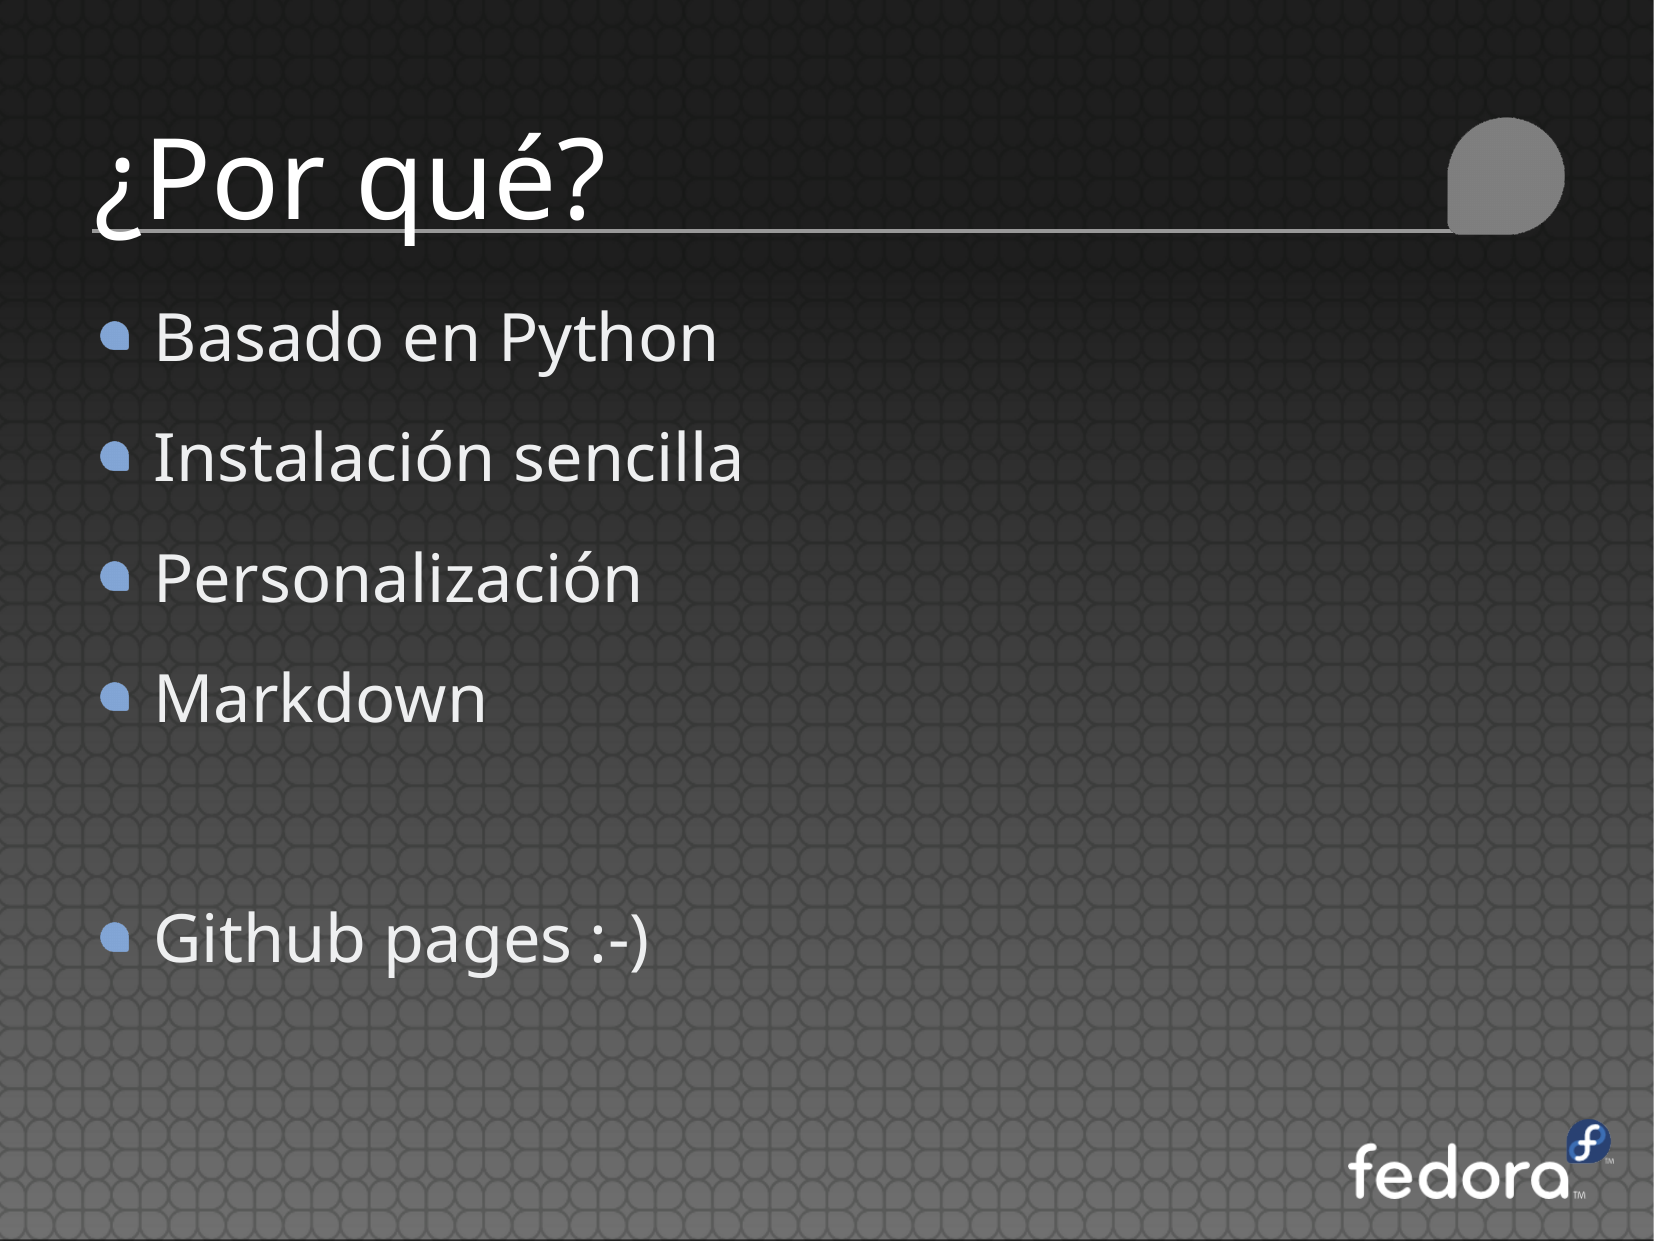

¿Por qué?
# Basado en Python
Instalación sencilla
Personalización
Markdown
Github pages :-)